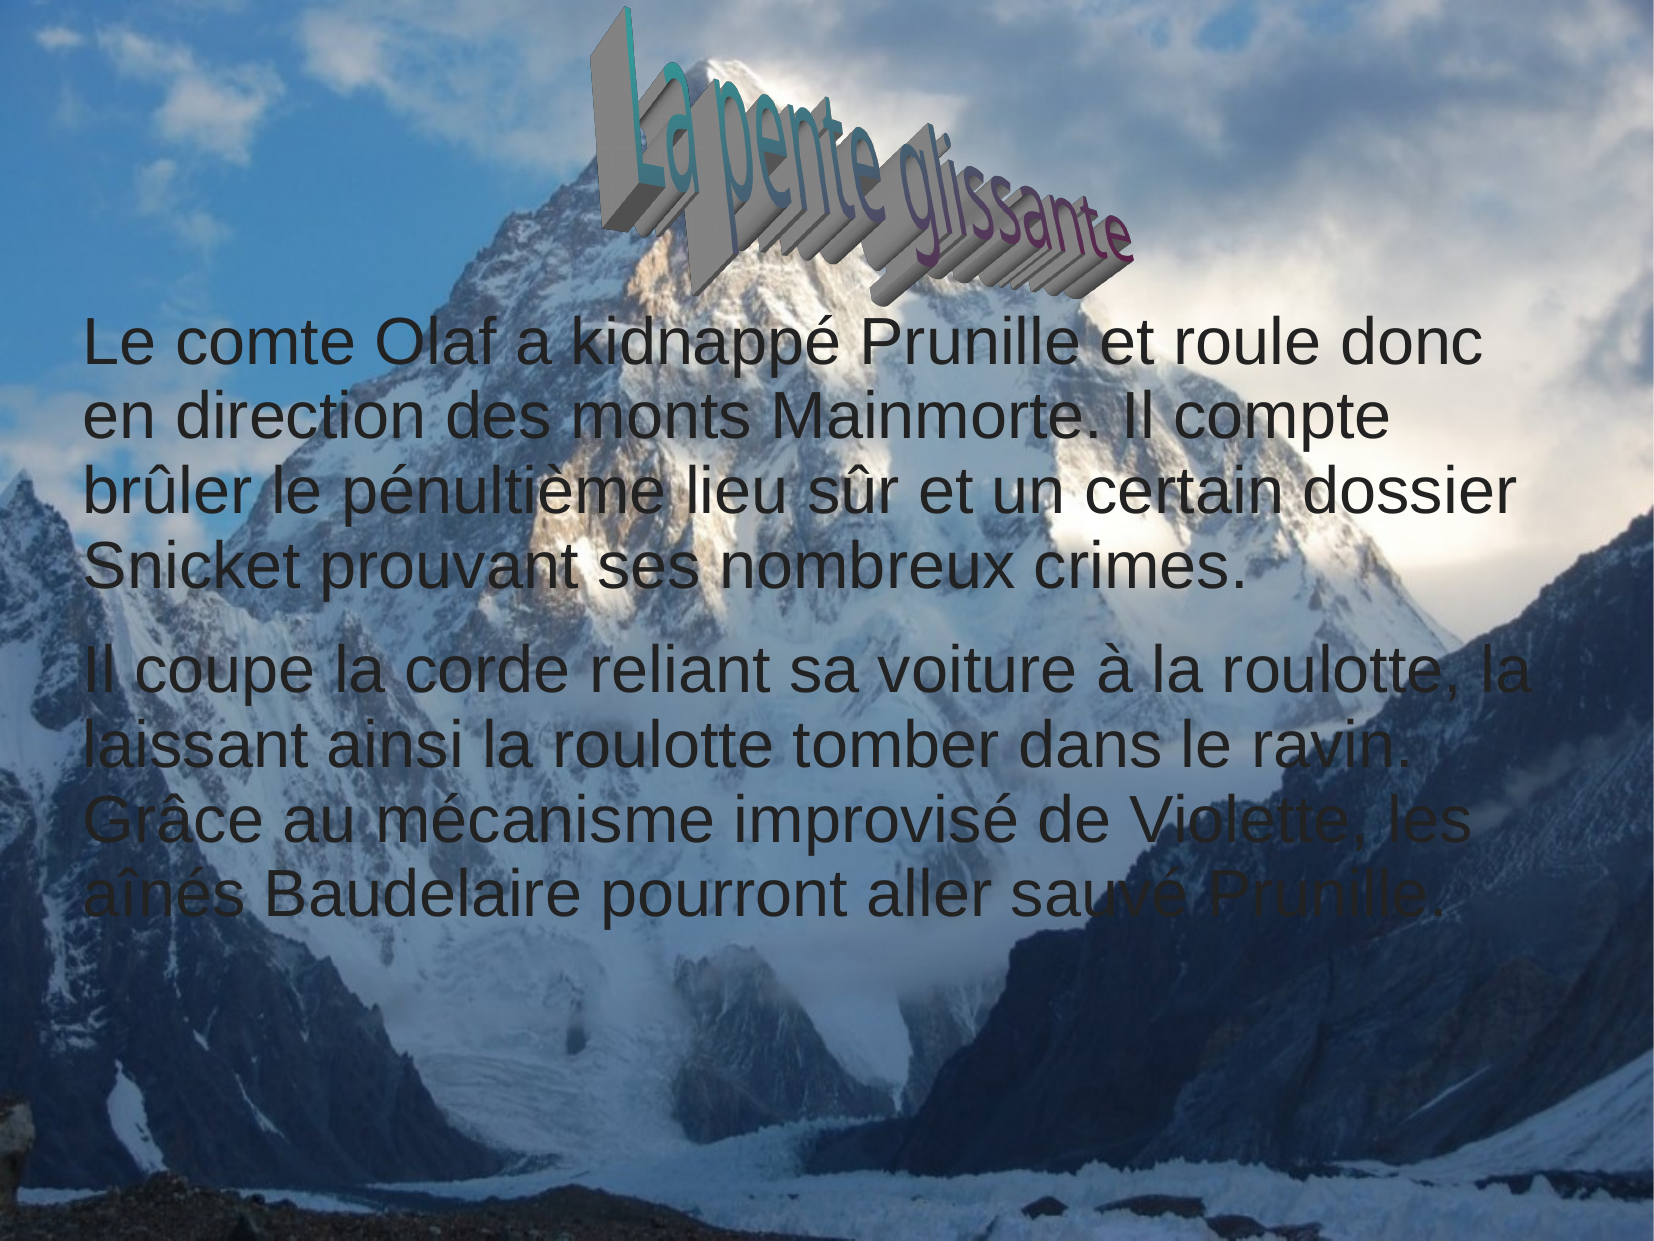

La pente glissante
# Le comte Olaf a kidnappé Prunille et roule donc en direction des monts Mainmorte. Il compte brûler le pénultième lieu sûr et un certain dossier Snicket prouvant ses nombreux crimes.
Il coupe la corde reliant sa voiture à la roulotte, la laissant ainsi la roulotte tomber dans le ravin. Grâce au mécanisme improvisé de Violette, les aînés Baudelaire pourront aller sauvé Prunille.